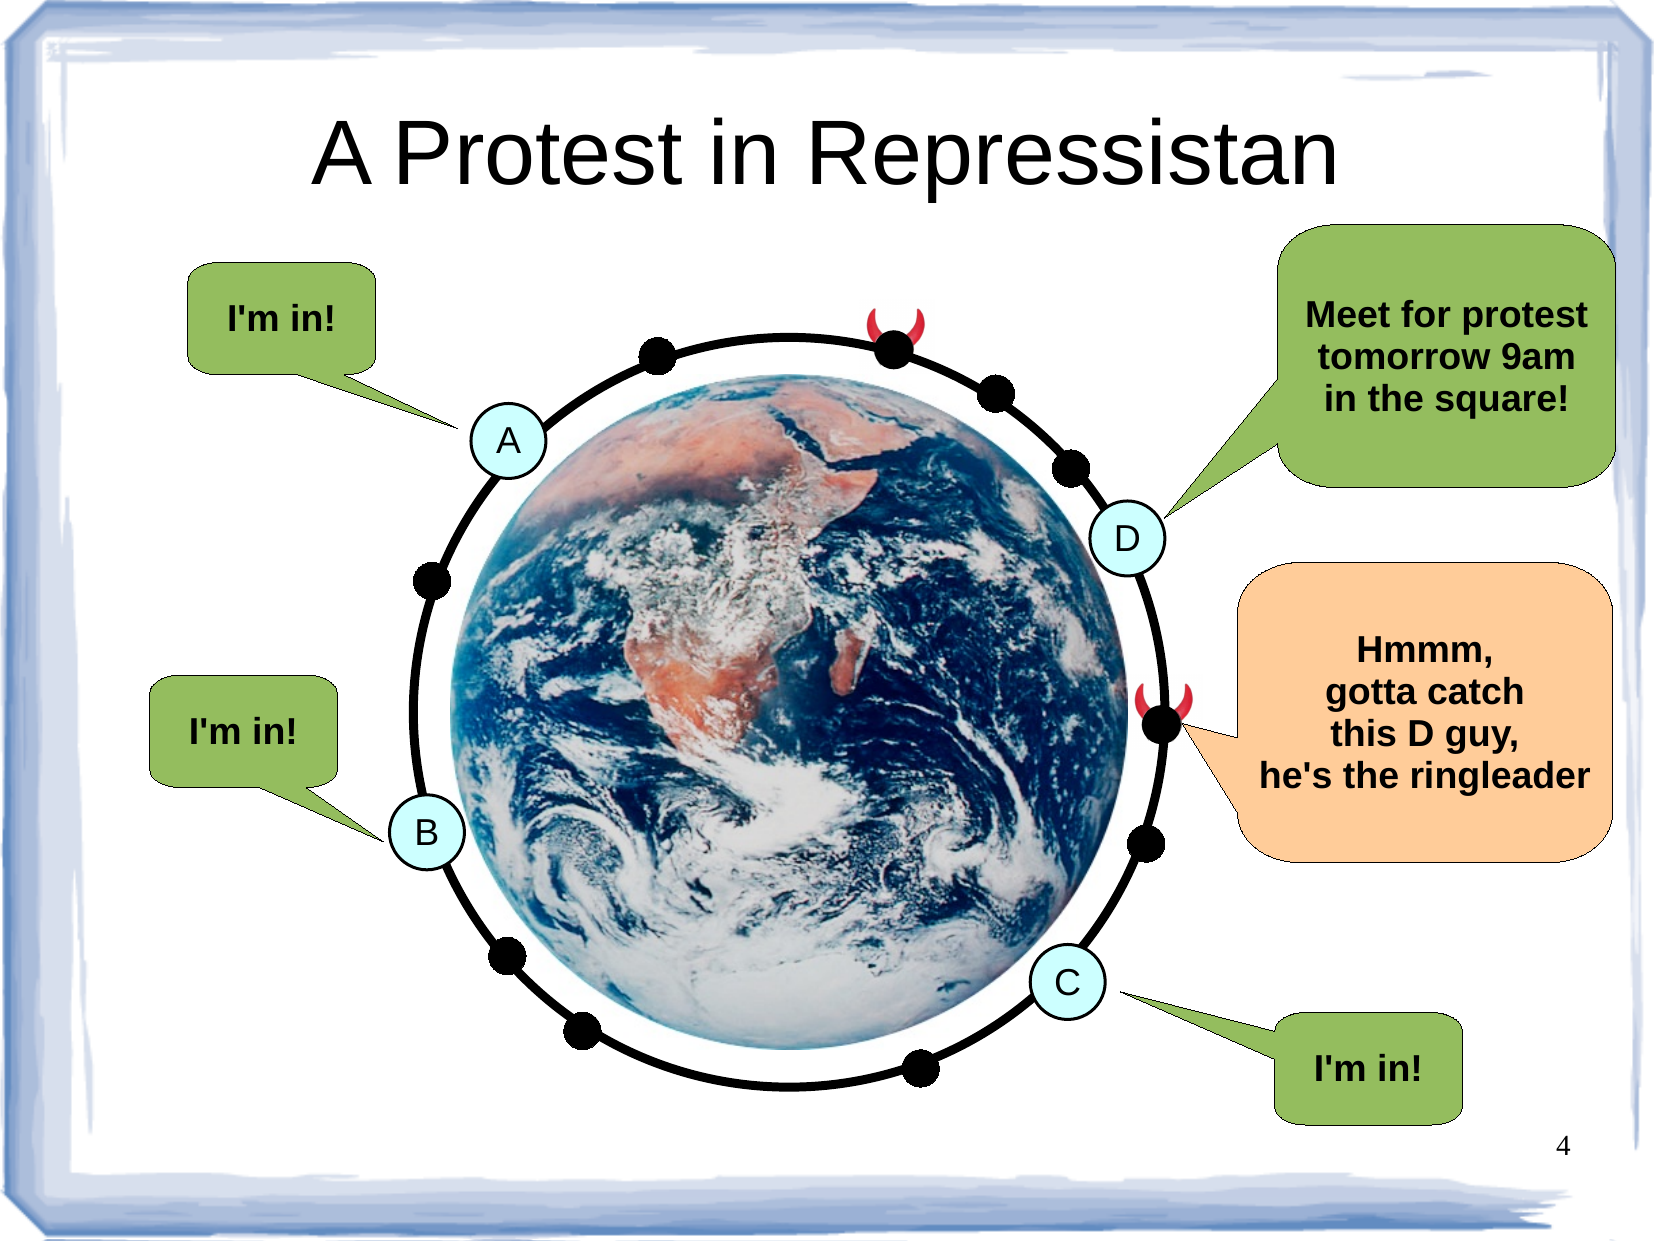

# A Protest in Repressistan
Meet for protest
tomorrow 9am
in the square!
I'm in!
Hmmm,
gotta catch
this D guy,
he's the ringleader
A
D
I'm in!
B
C
I'm in!
4